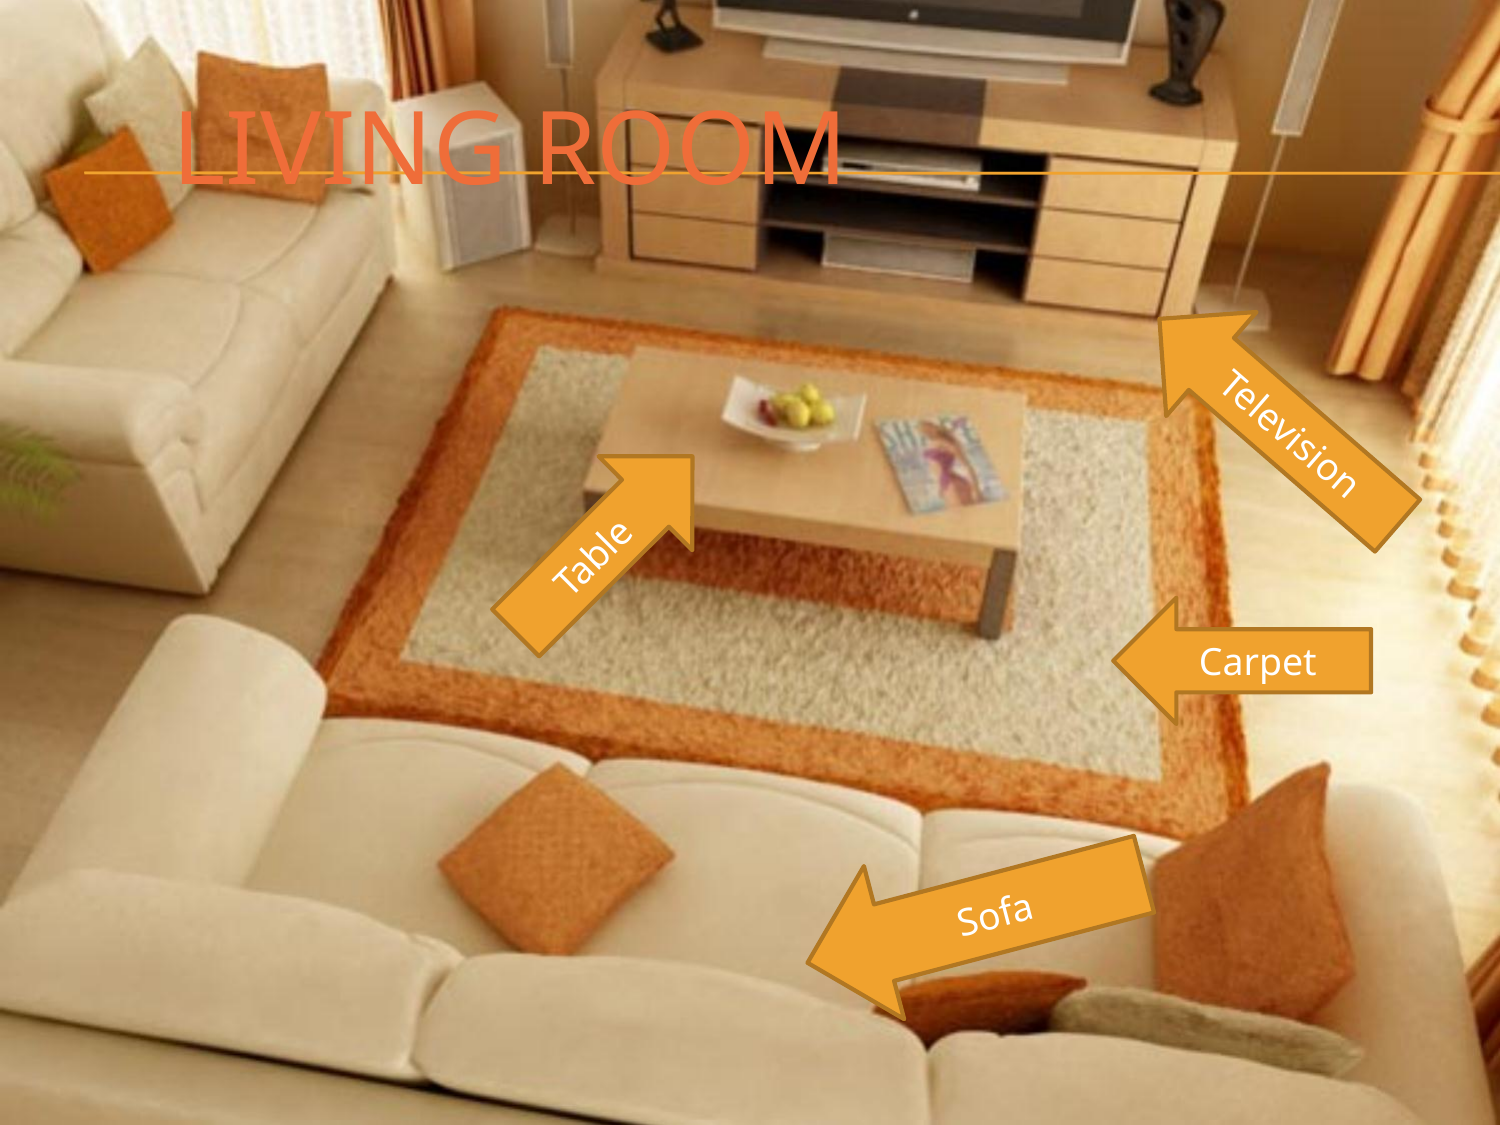

# living room
Television
Table
Carpet
Sofa